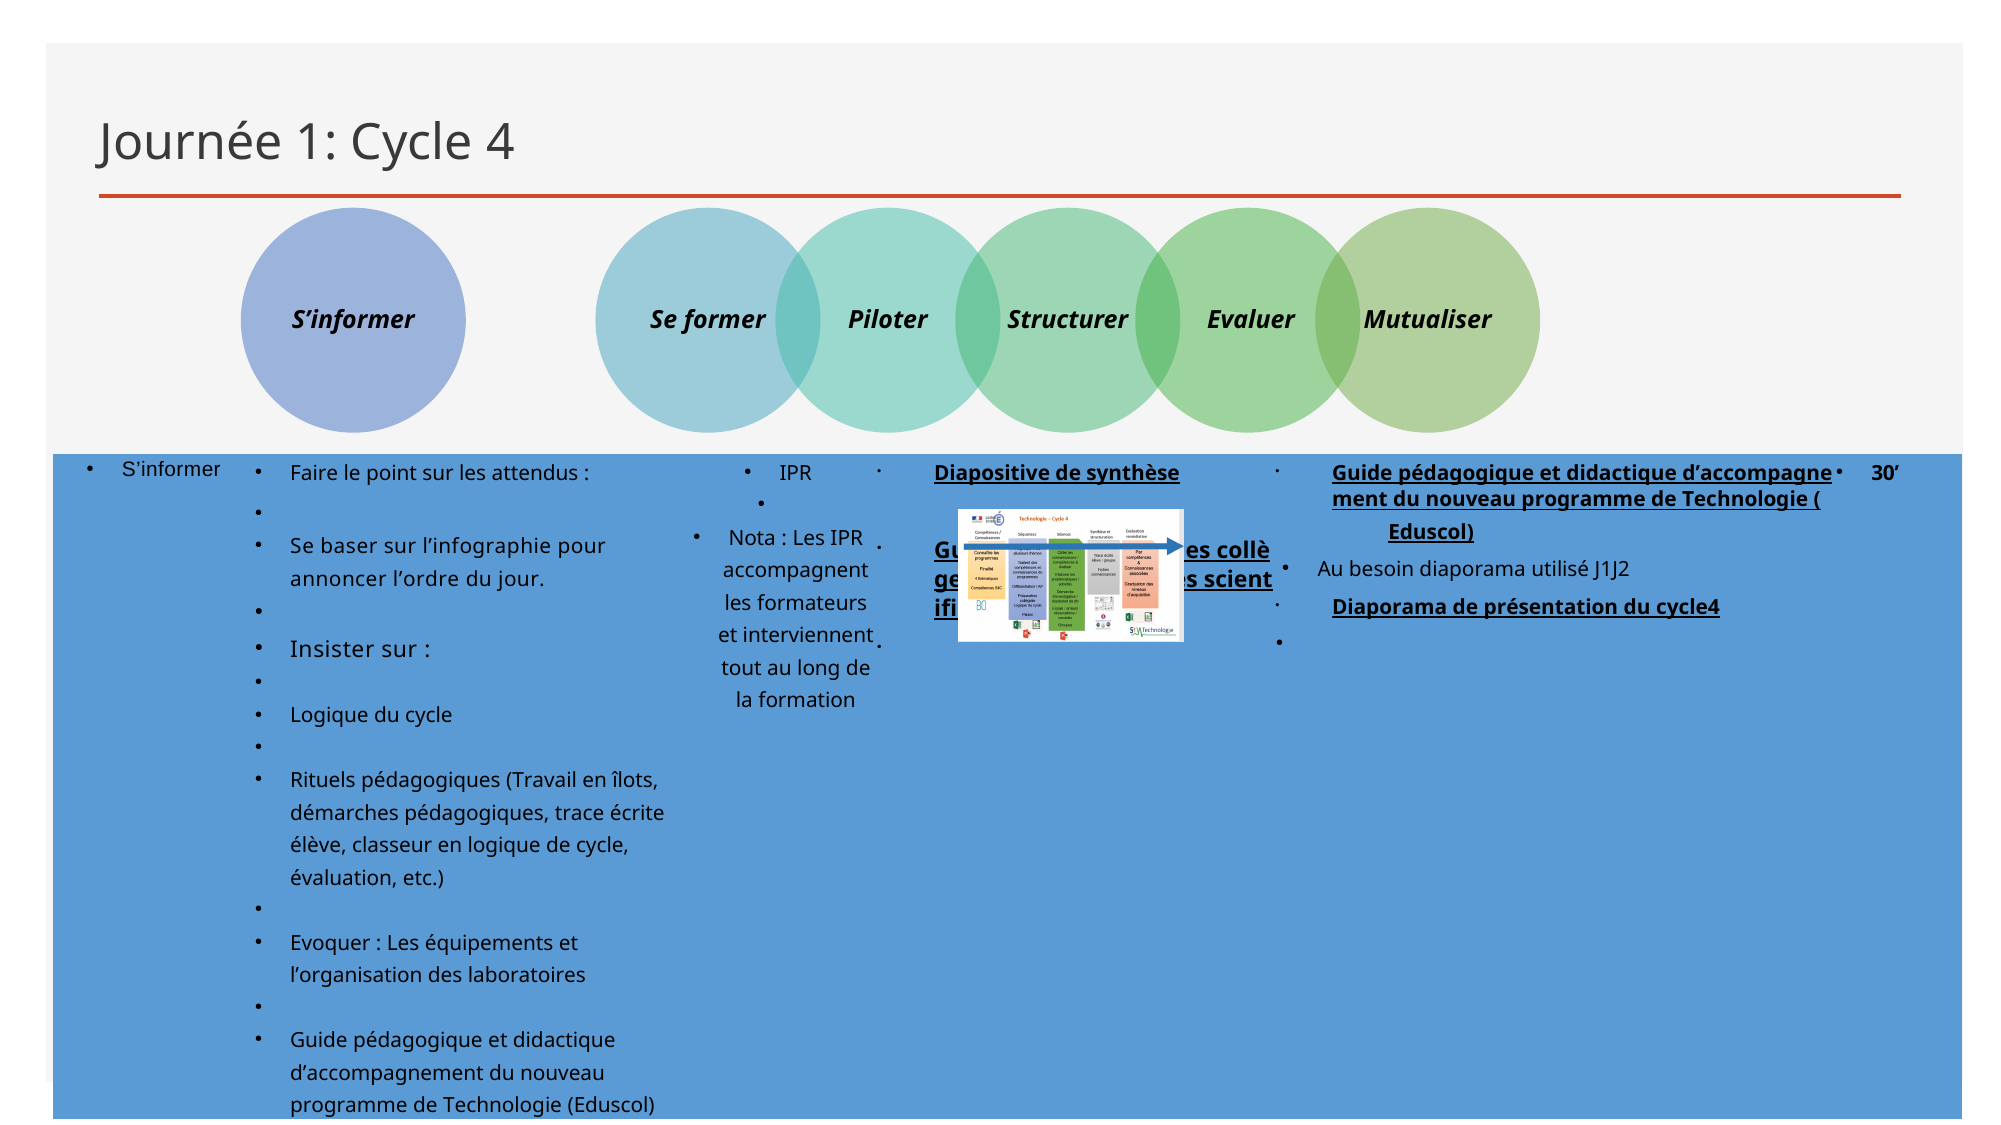

# Journée 1: Cycle 4
S’informer
Se former
Piloter
Structurer
 Evaluer
Mutualiser
| S’informer | Faire le point sur les attendus :   Se baser sur l’infographie pour annoncer l’ordre du jour.   Insister sur :   Logique du cycle   Rituels pédagogiques (Travail en îlots, démarches pédagogiques, trace écrite élève, classeur en logique de cycle, évaluation, etc.)   Evoquer : Les équipements et l’organisation des laboratoires   Guide pédagogique et didactique d’accompagnement du nouveau programme de Technologie (Eduscol) | IPR   Nota : Les IPR accompagnent les formateurs et interviennent tout au long de la formation | Diapositive de synthèse Guide d’équipement des collèges pour les disciplines scientifiques (collège) | Guide pédagogique et didactique d’accompagnement du nouveau programme de Technologie (Eduscol) Au besoin diaporama utilisé J1J2 Diaporama de présentation du cycle4 | 30’ |
| --- | --- | --- | --- | --- | --- |
1
2
3